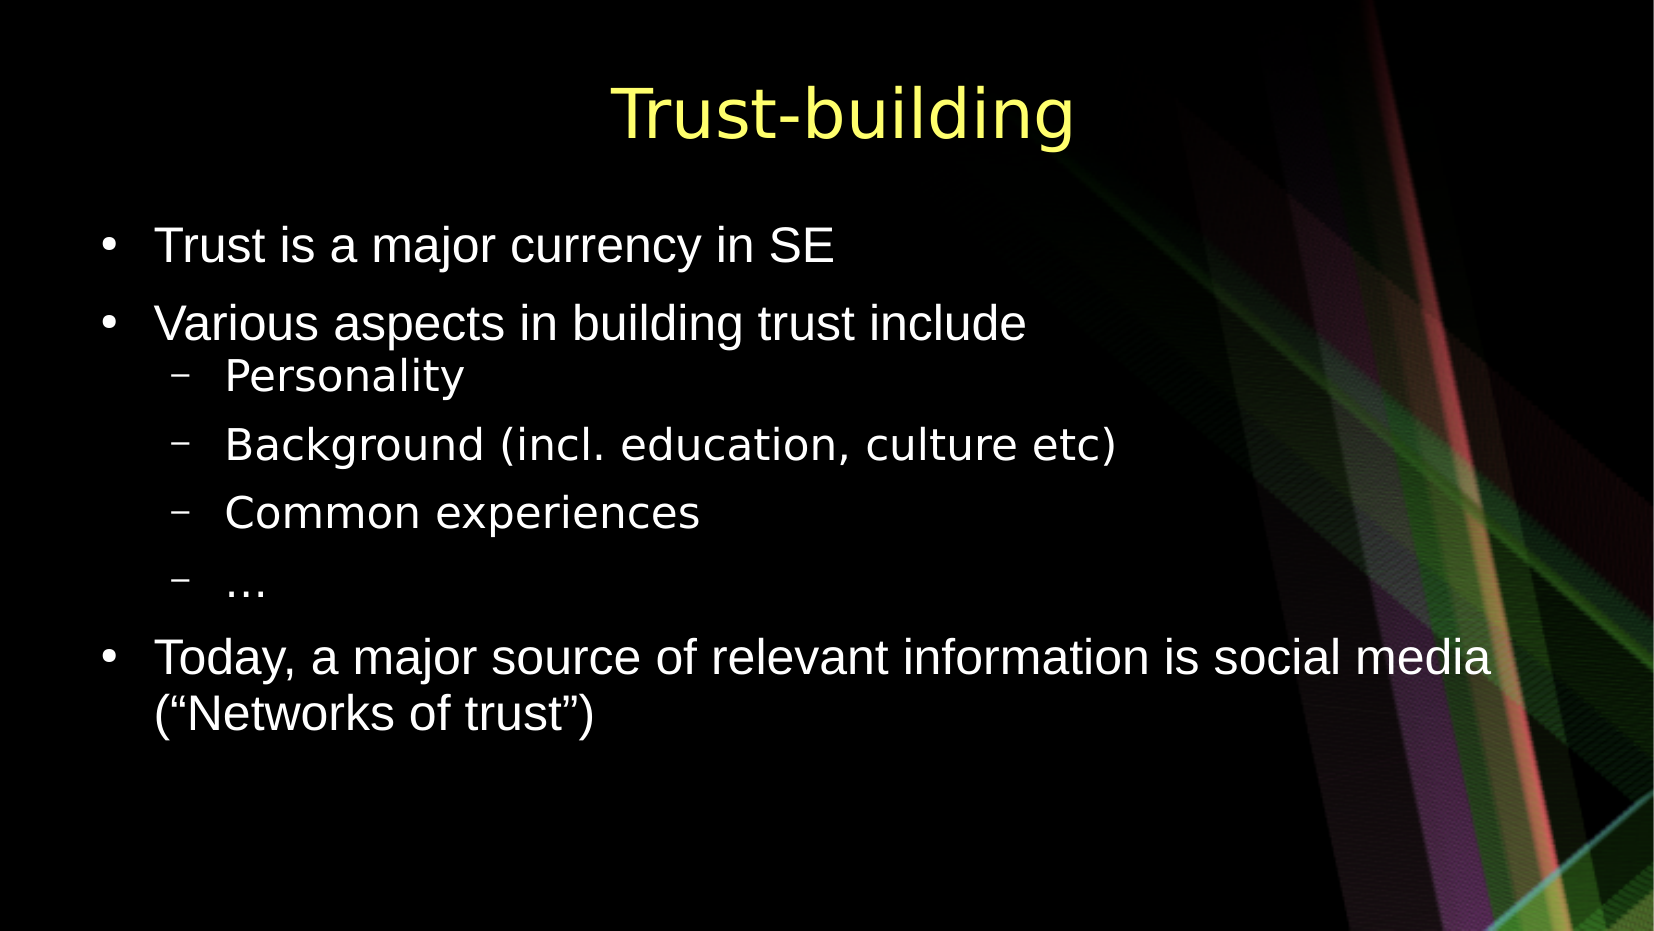

# Trust-building
Trust is a major currency in SE
Various aspects in building trust include
Personality
Background (incl. education, culture etc)
Common experiences
…
Today, a major source of relevant information is social media (“Networks of trust”)